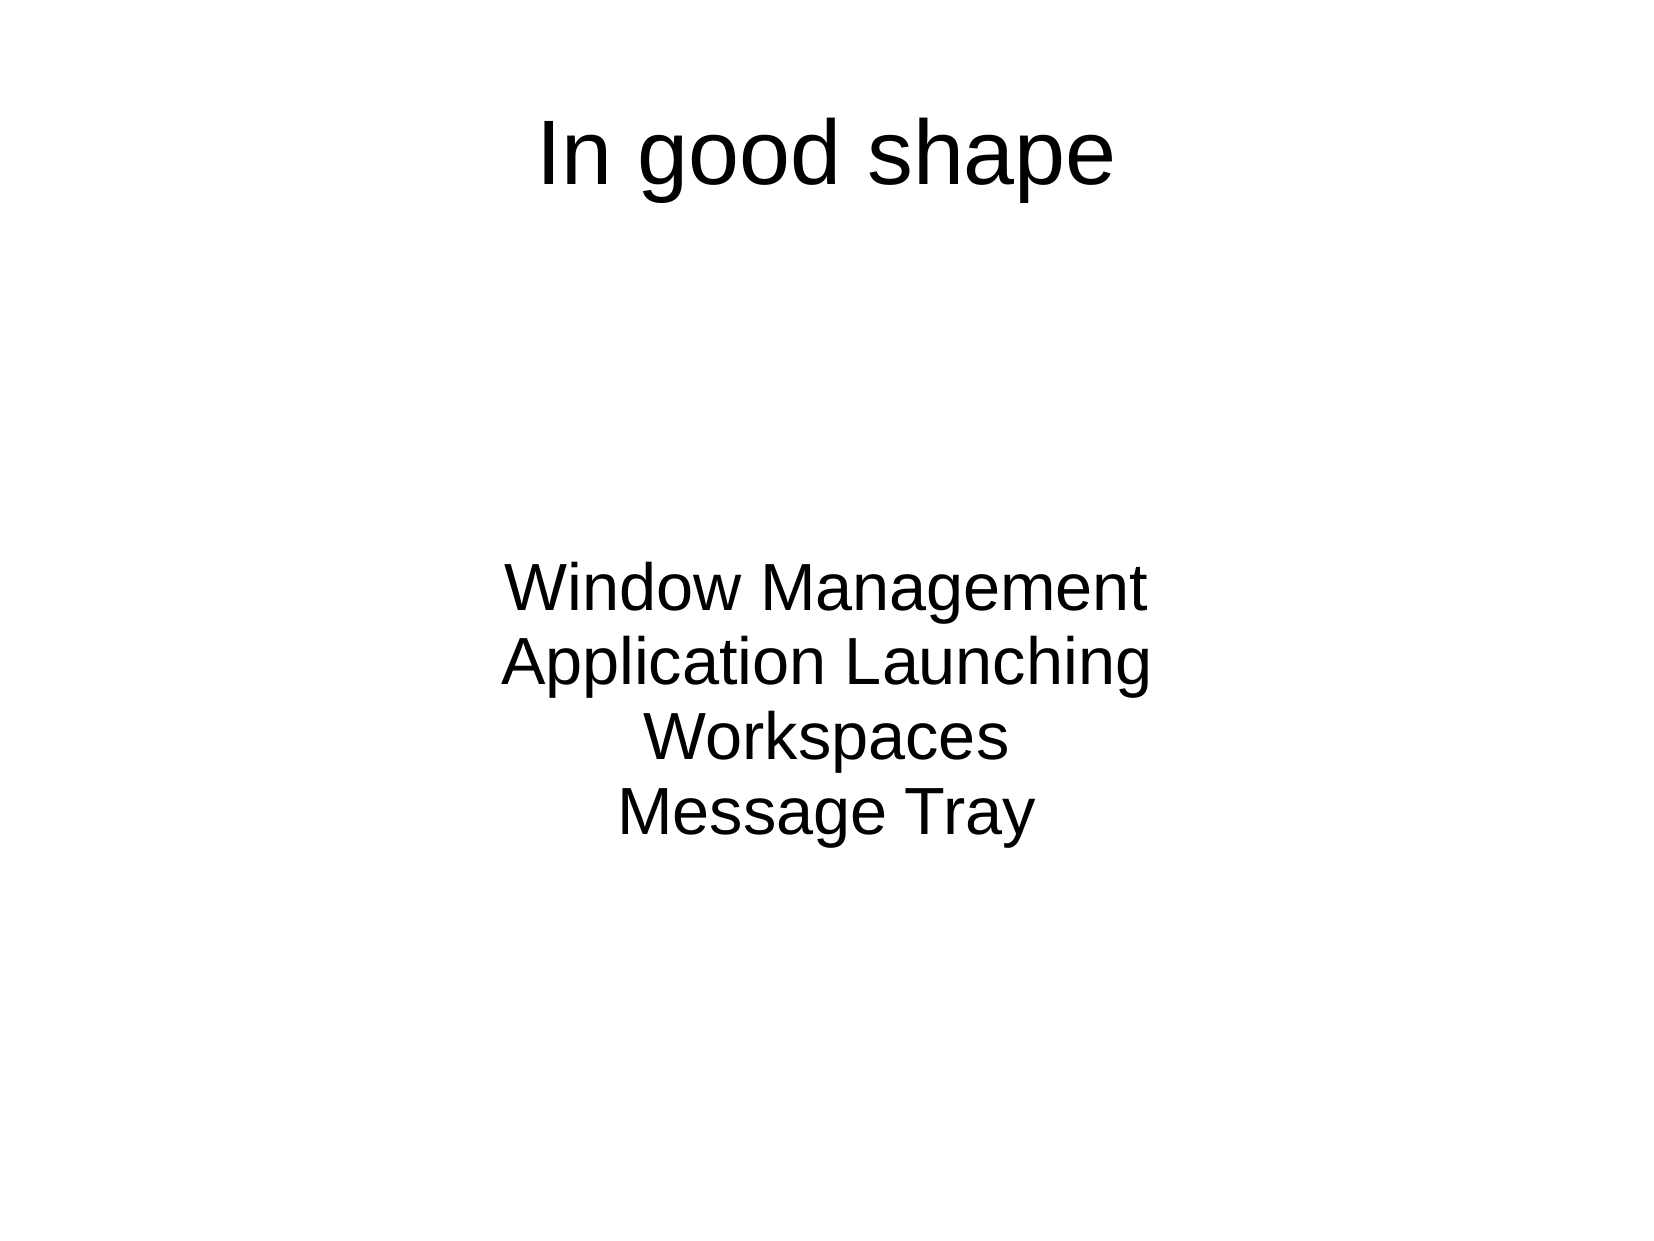

In good shape
# Window Management
Application Launching
Workspaces
Message Tray